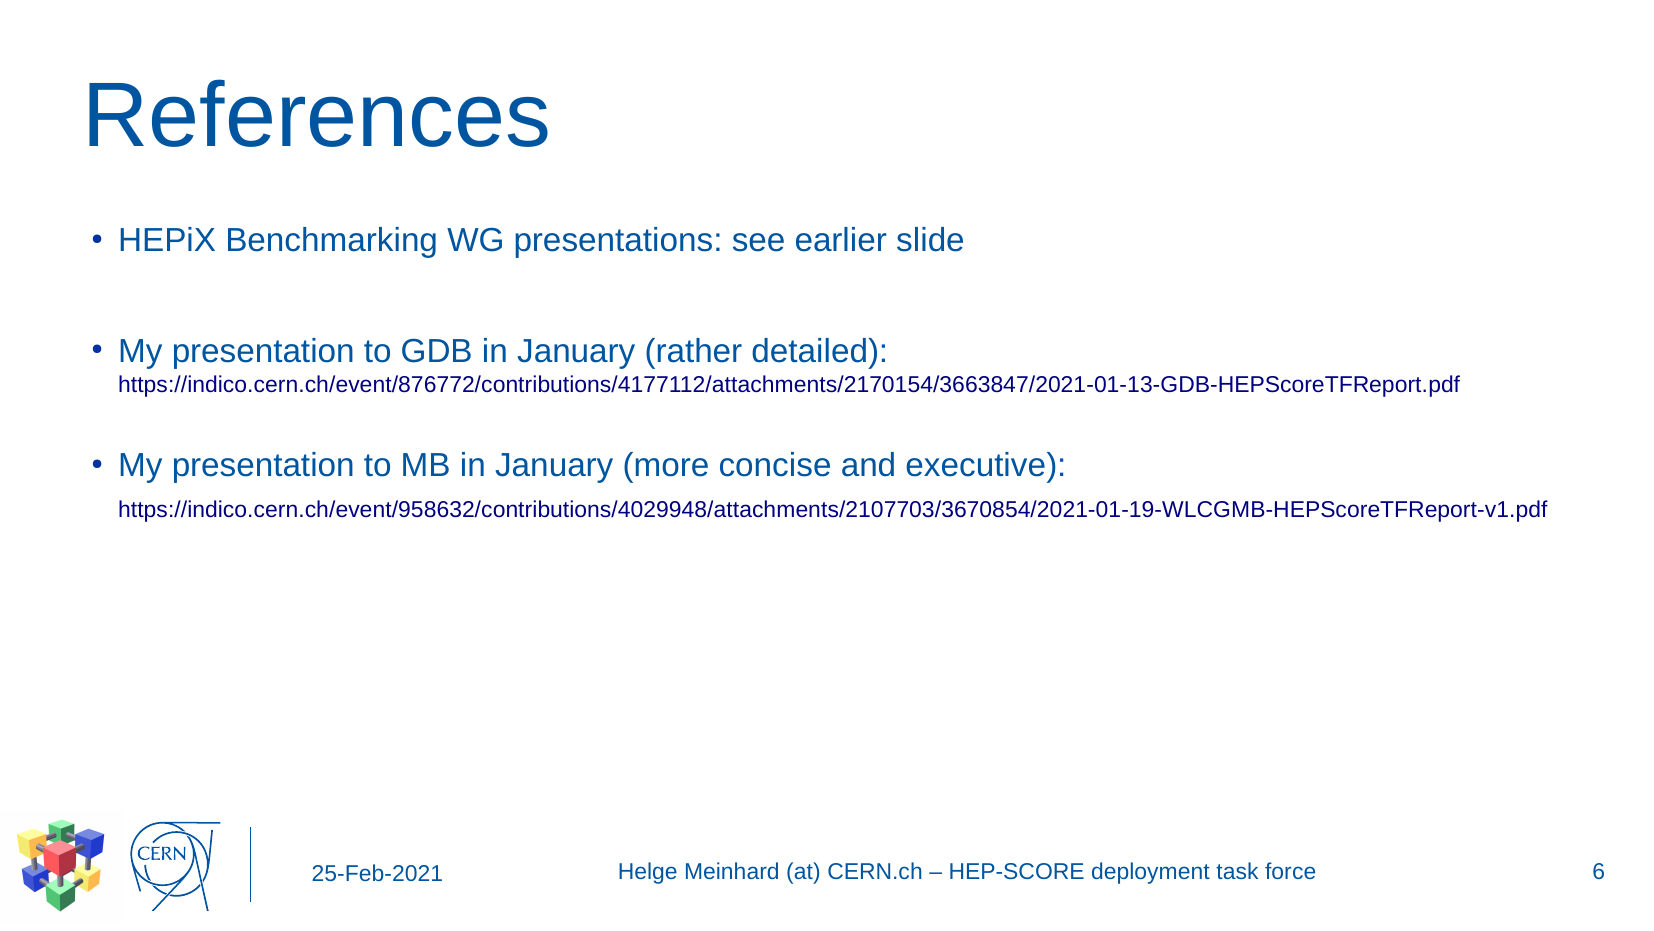

# References
HEPiX Benchmarking WG presentations: see earlier slide
My presentation to GDB in January (rather detailed):
https://indico.cern.ch/event/876772/contributions/4177112/attachments/2170154/3663847/2021-01-13-GDB-HEPScoreTFReport.pdf
My presentation to MB in January (more concise and executive):
https://indico.cern.ch/event/958632/contributions/4029948/attachments/2107703/3670854/2021-01-19-WLCGMB-HEPScoreTFReport-v1.pdf
Helge Meinhard (at) CERN.ch – HEP-SCORE deployment task force
6
25-Feb-2021